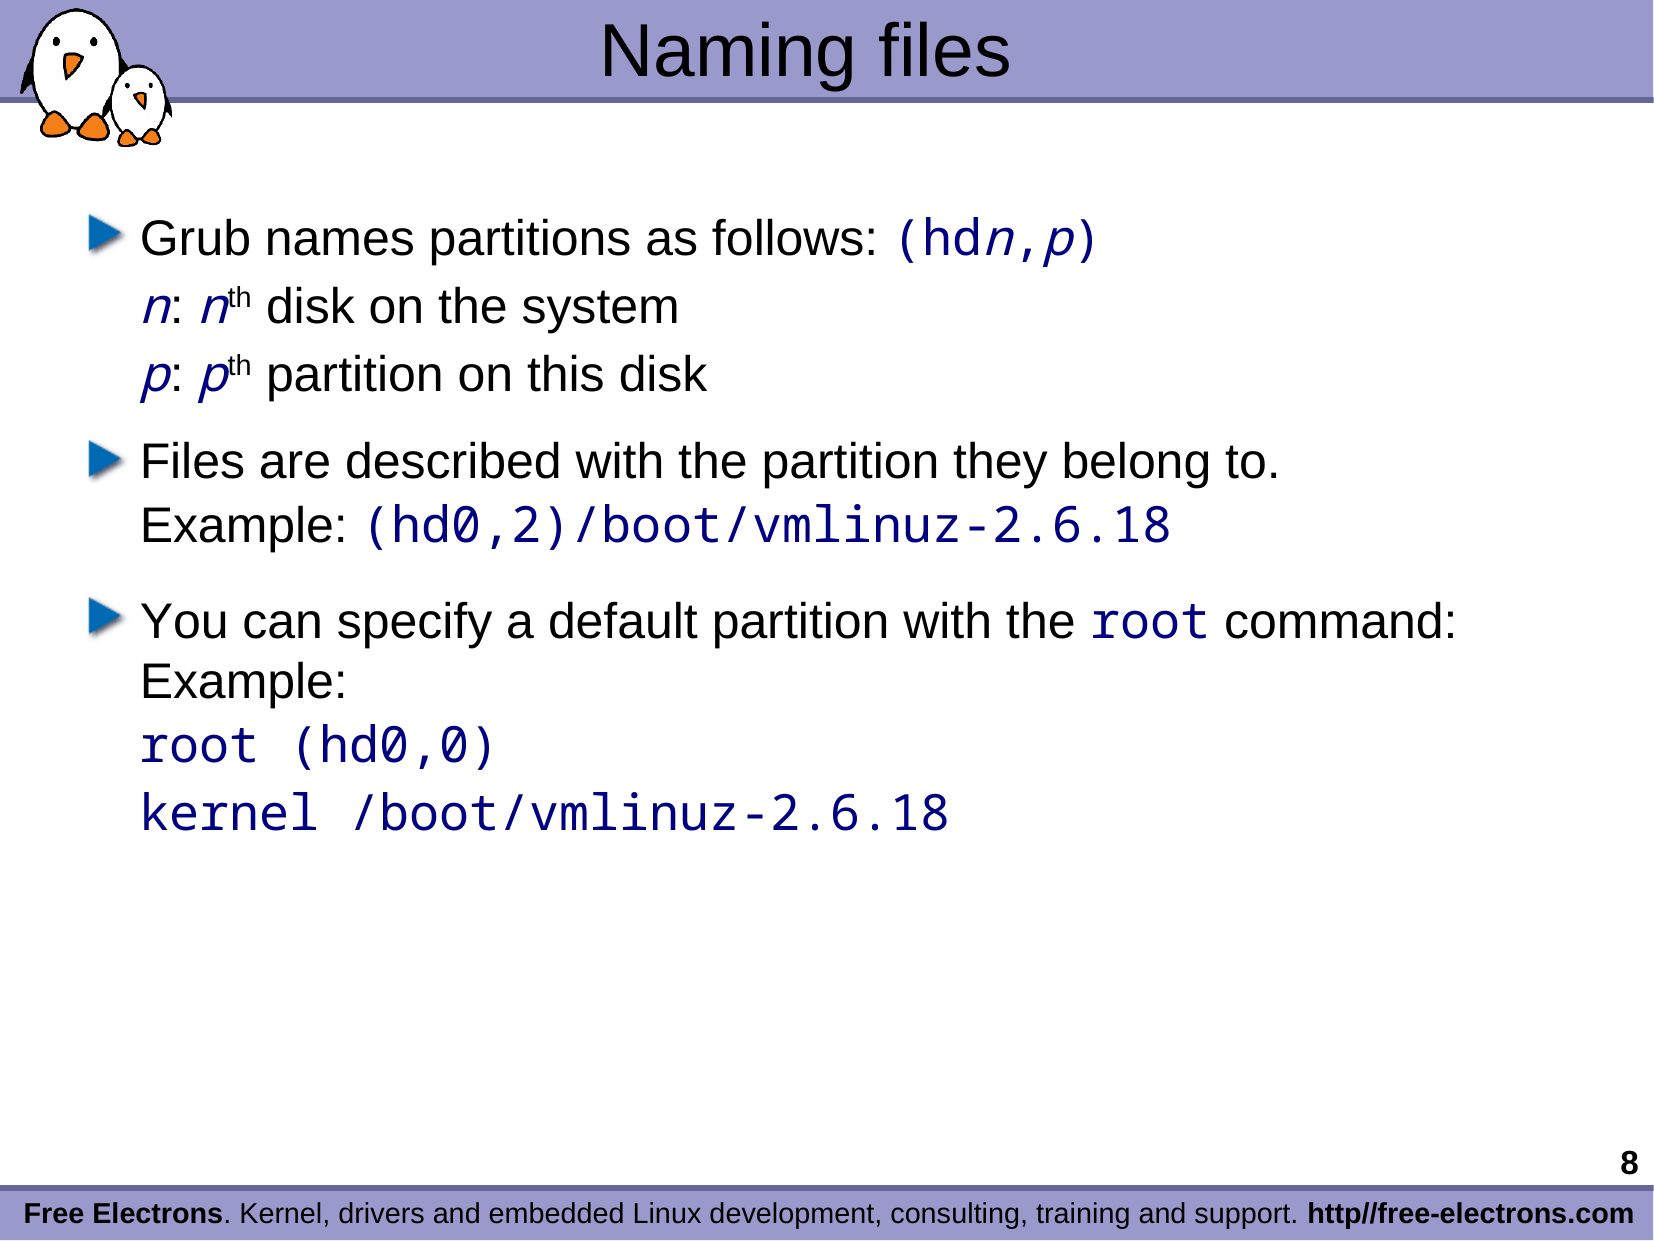

# Naming files
Grub names partitions as follows: (hdn,p)
n: nth disk on the system
p: pth partition on this disk
Files are described with the partition they belong to.
Example: (hd0,2)/boot/vmlinuz-2.6.18
You can specify a default partition with the root command:
Example:
root (hd0,0)
kernel /boot/vmlinuz-2.6.18